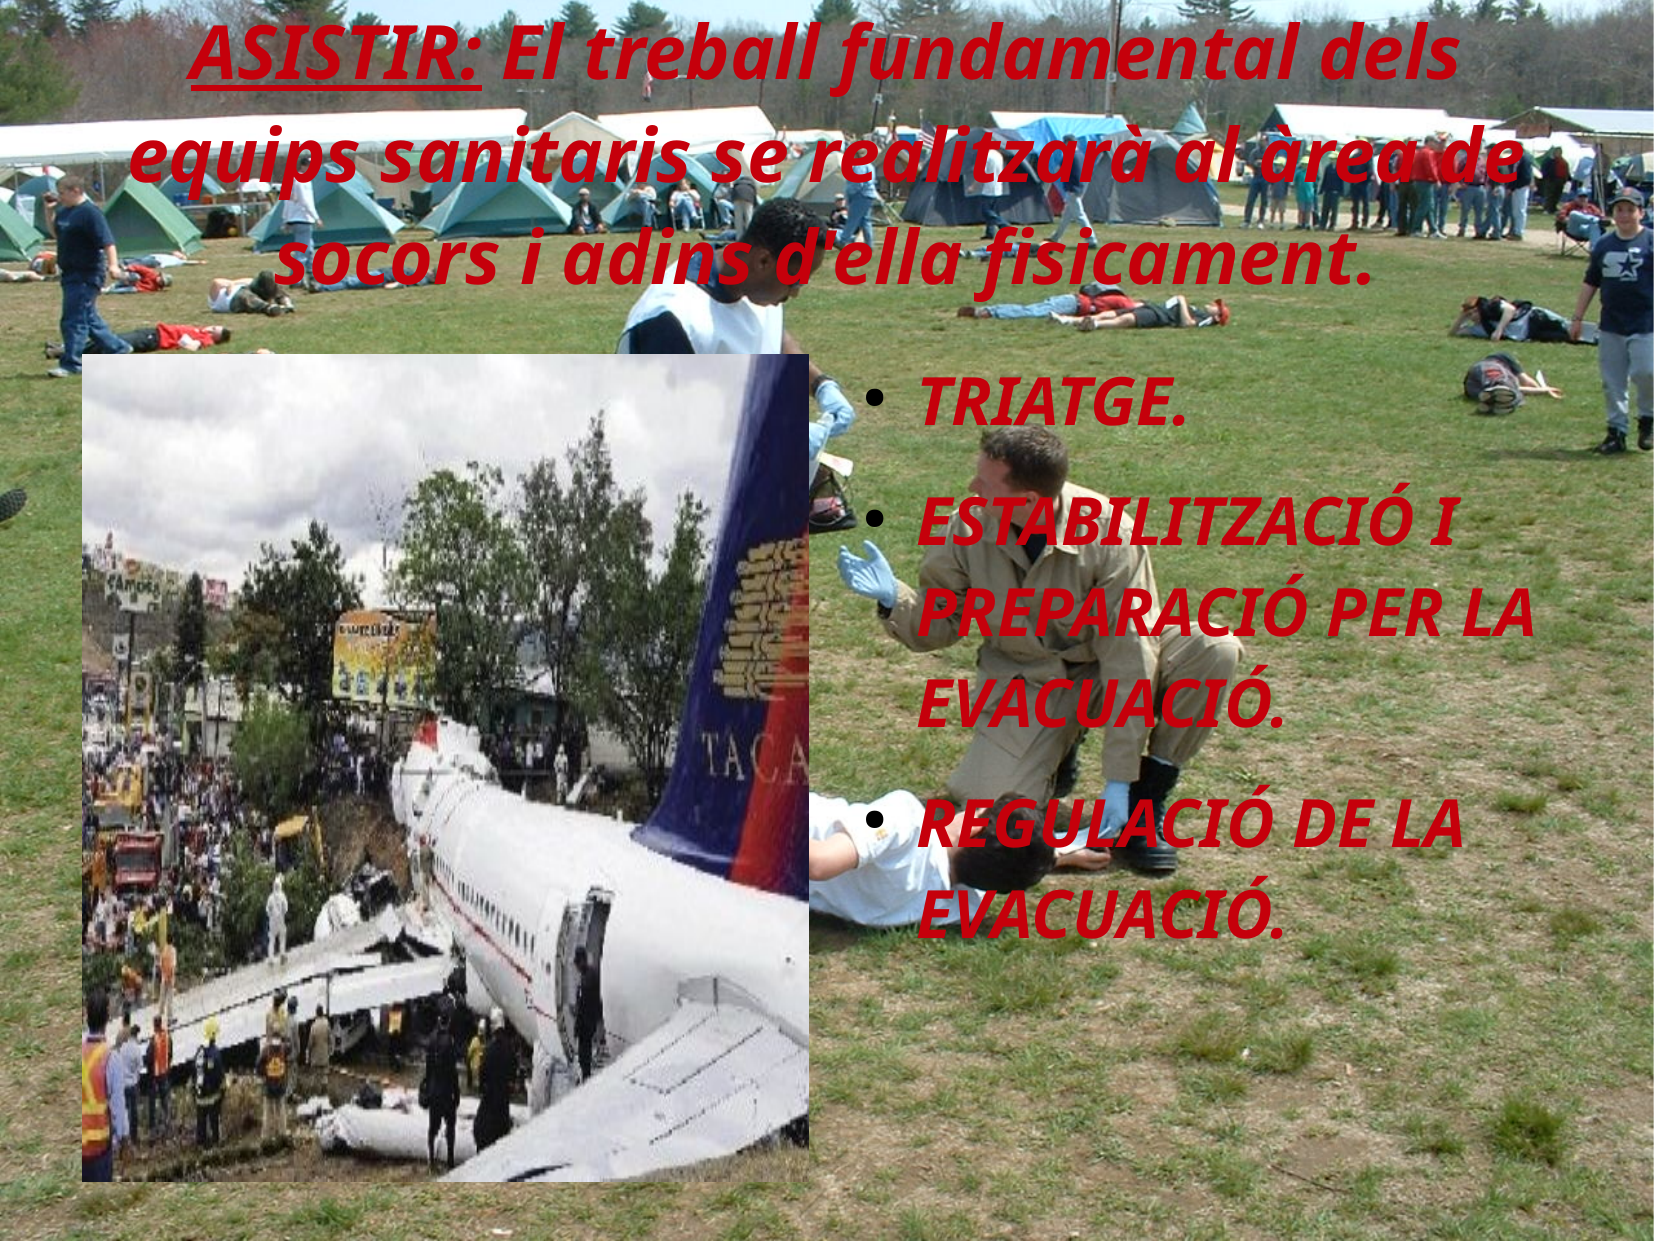

# ASISTIR: El treball fundamental dels equips sanitaris se realitzarà al àrea de socors i adins d'ella fisicament.
TRIATGE.
ESTABILITZACIÓ I PREPARACIÓ PER LA EVACUACIÓ.
REGULACIÓ DE LA EVACUACIÓ.